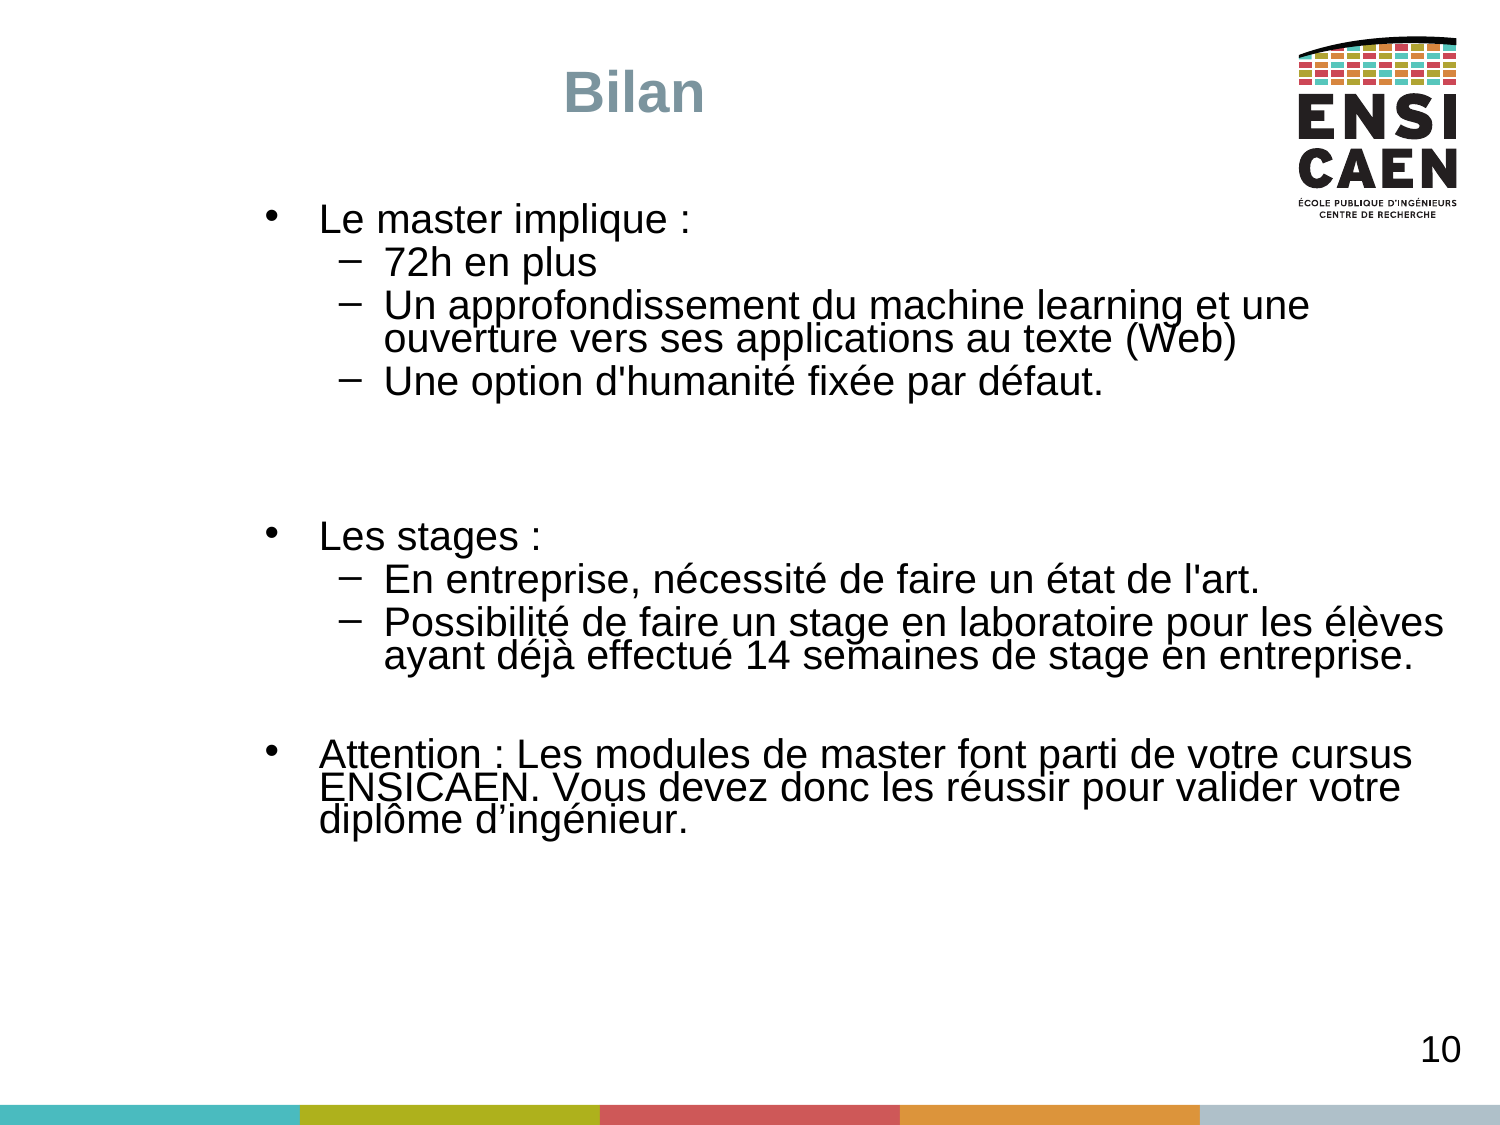

# Bilan
Le master implique :
72h en plus
Un approfondissement du machine learning et une ouverture vers ses applications au texte (Web)
Une option d'humanité fixée par défaut.
Les stages :
En entreprise, nécessité de faire un état de l'art.
Possibilité de faire un stage en laboratoire pour les élèves ayant déjà effectué 14 semaines de stage en entreprise.
Attention : Les modules de master font parti de votre cursus ENSICAEN. Vous devez donc les réussir pour valider votre diplôme d’ingénieur.
10